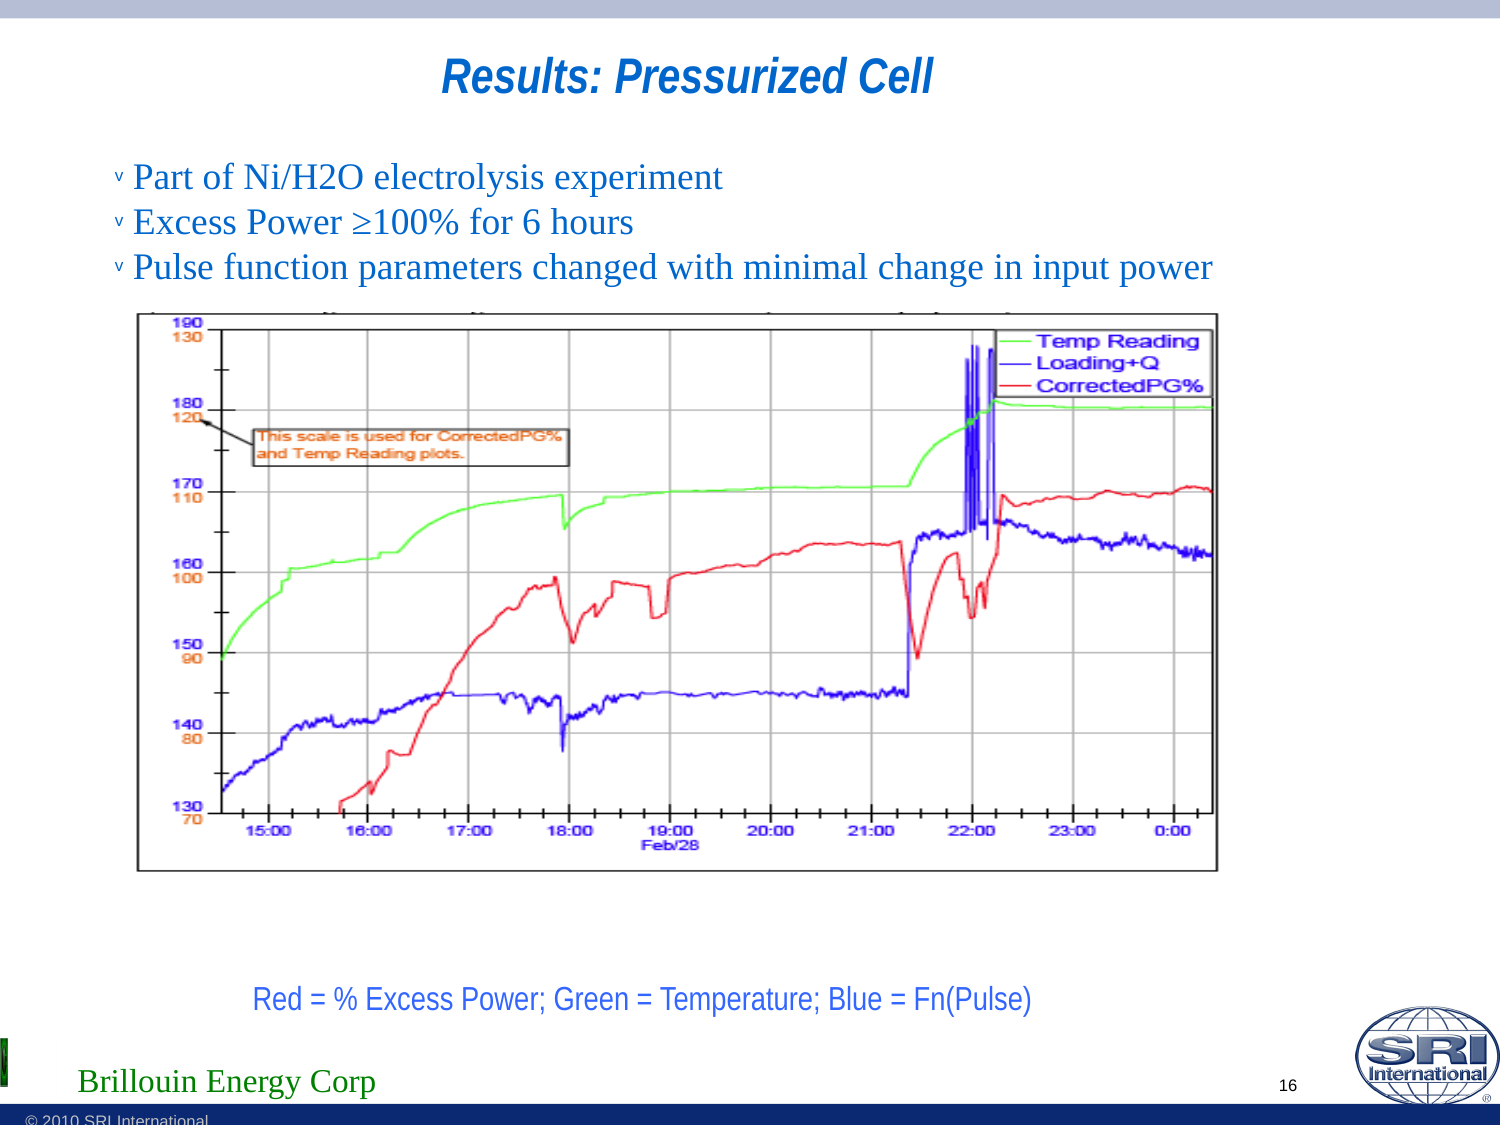

# Results: Pressurized Cell
 Part of Ni/H2O electrolysis experiment
 Excess Power ≥100% for 6 hours
 Pulse function parameters changed with minimal change in input power
Red = % Excess Power; Green = Temperature; Blue = Fn(Pulse)